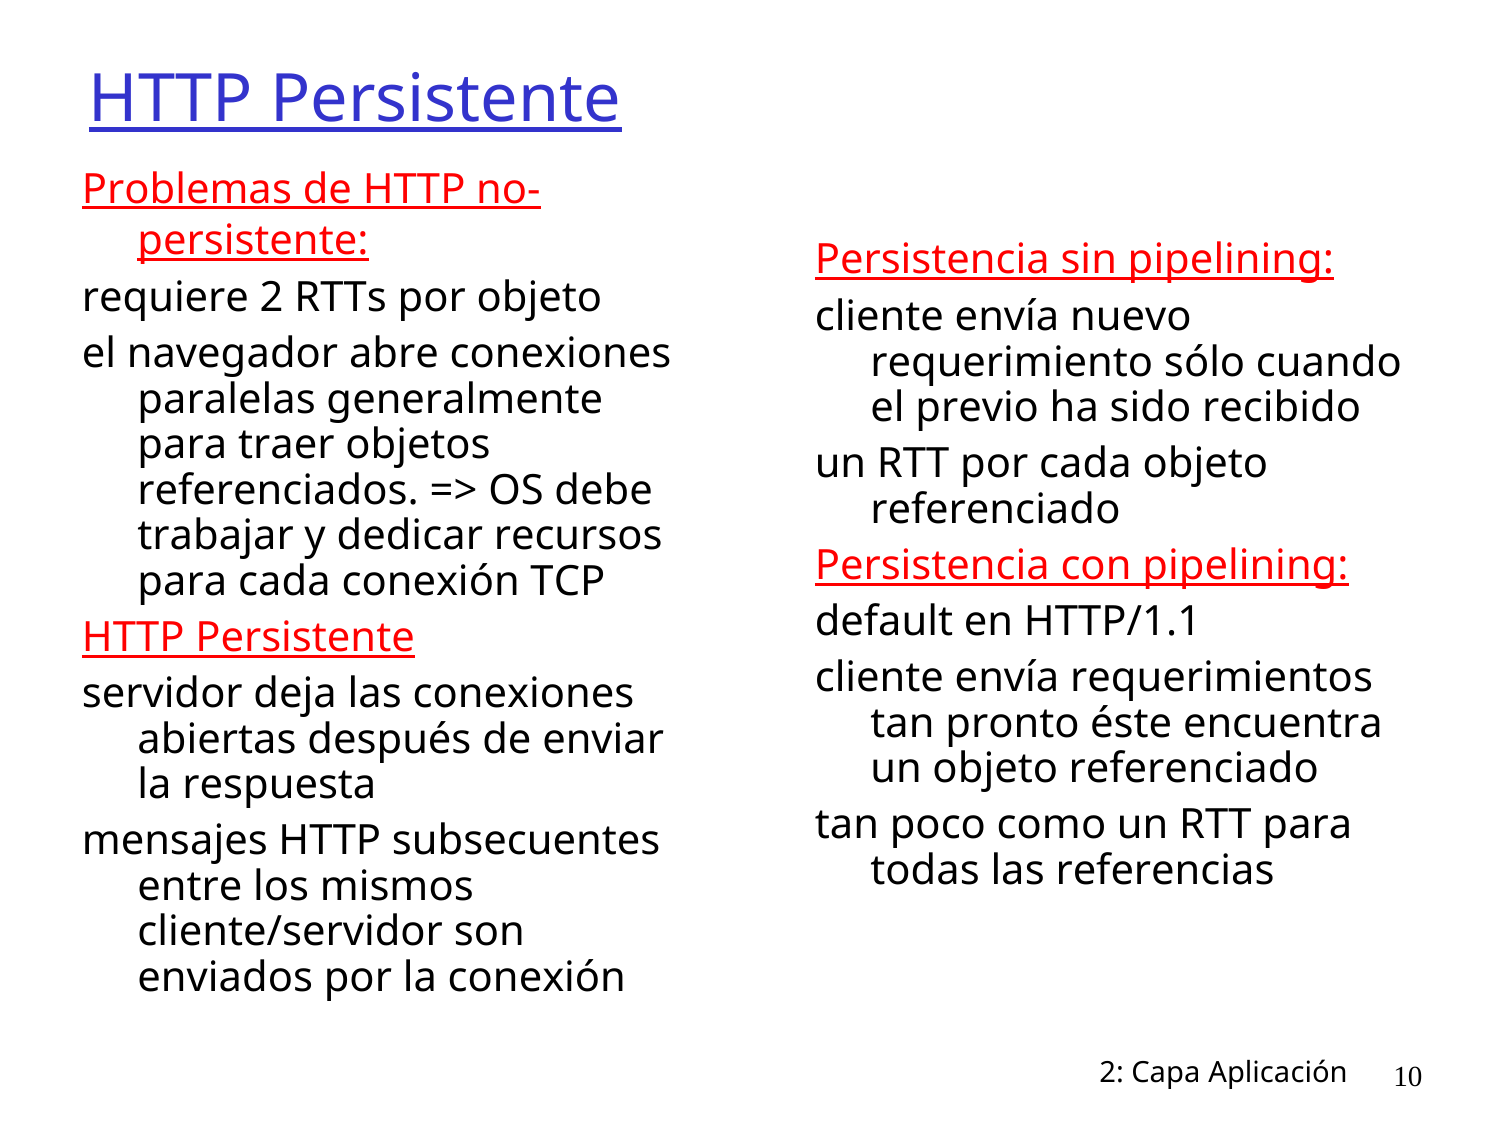

# HTTP Persistente
Problemas de HTTP no-persistente:
requiere 2 RTTs por objeto
el navegador abre conexiones paralelas generalmente para traer objetos referenciados. => OS debe trabajar y dedicar recursos para cada conexión TCP
HTTP Persistente
servidor deja las conexiones abiertas después de enviar la respuesta
mensajes HTTP subsecuentes entre los mismos cliente/servidor son enviados por la conexión
Persistencia sin pipelining:
cliente envía nuevo requerimiento sólo cuando el previo ha sido recibido
un RTT por cada objeto referenciado
Persistencia con pipelining:
default en HTTP/1.1
cliente envía requerimientos tan pronto éste encuentra un objeto referenciado
tan poco como un RTT para todas las referencias